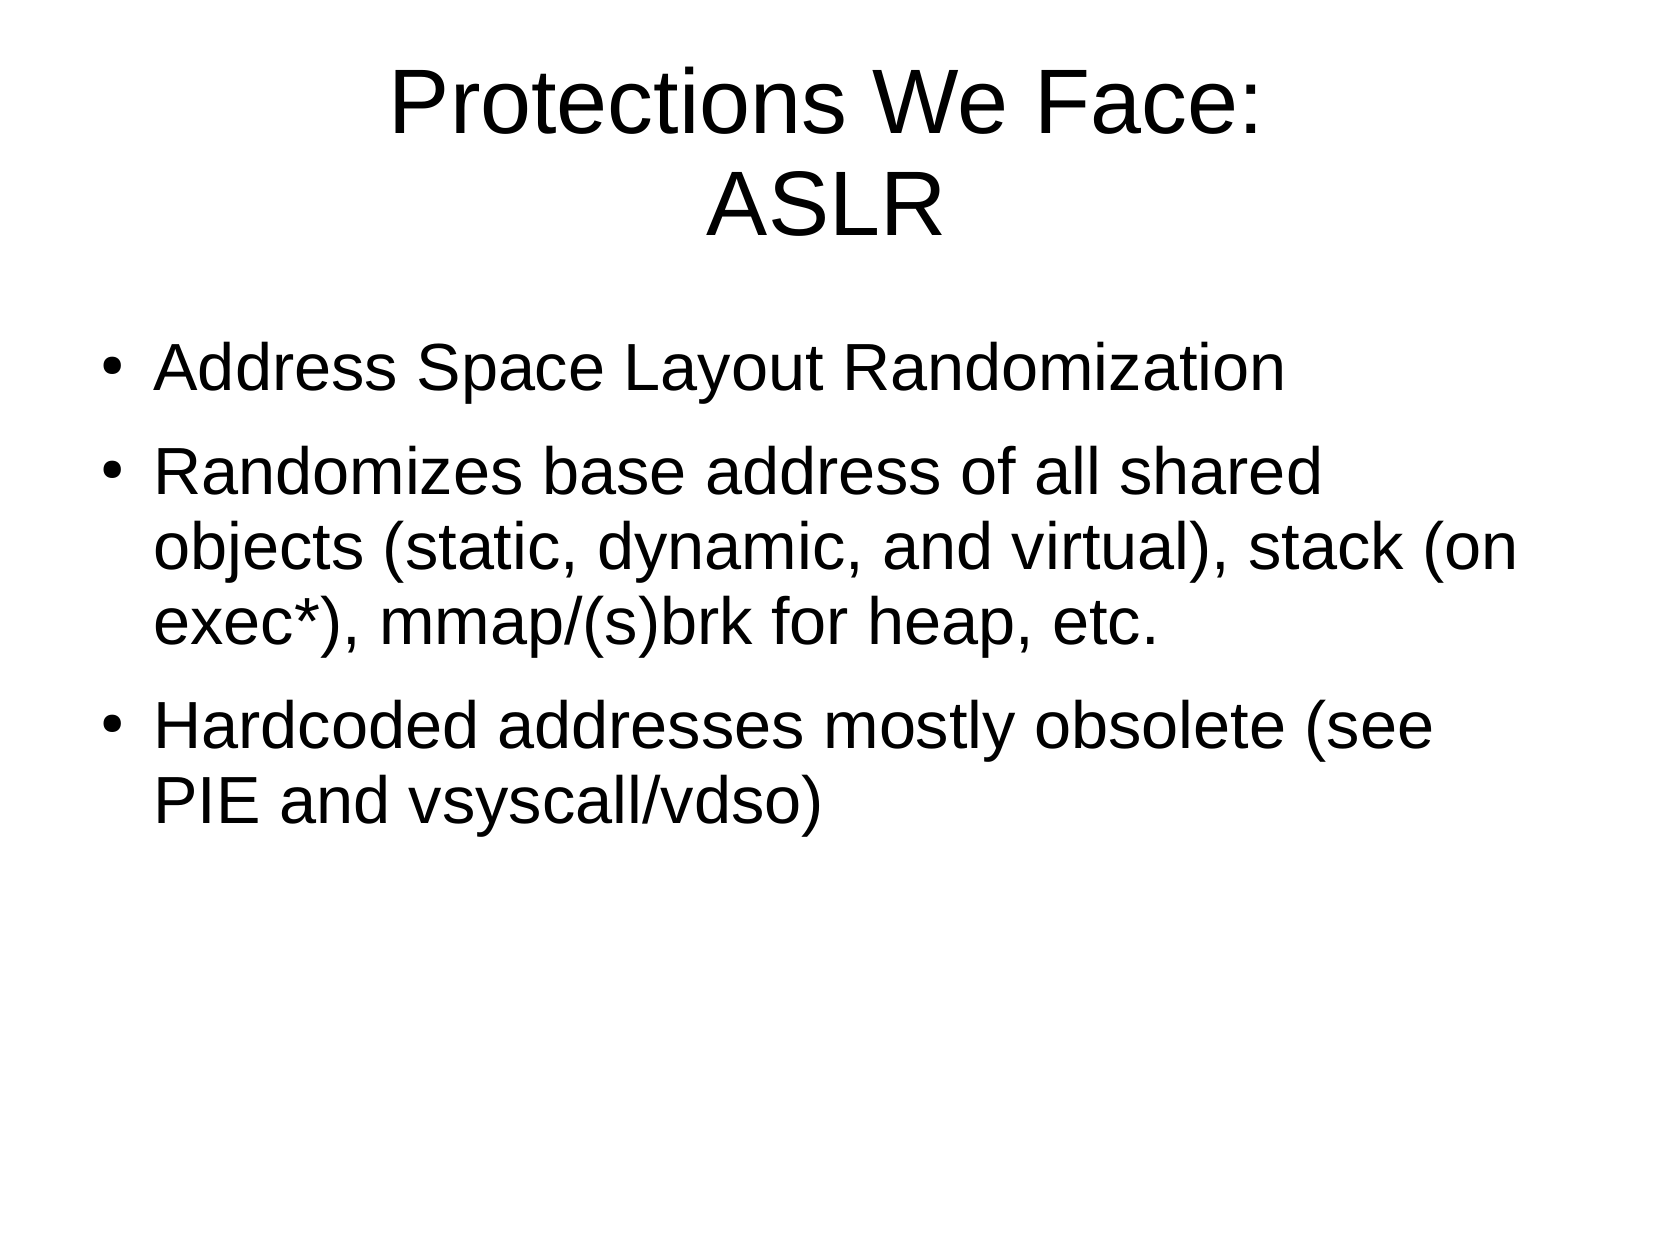

# Protections We Face: ASLR
Address Space Layout Randomization
Randomizes base address of all shared objects (static, dynamic, and virtual), stack (on exec*), mmap/(s)brk for heap, etc.
Hardcoded addresses mostly obsolete (see PIE and vsyscall/vdso)